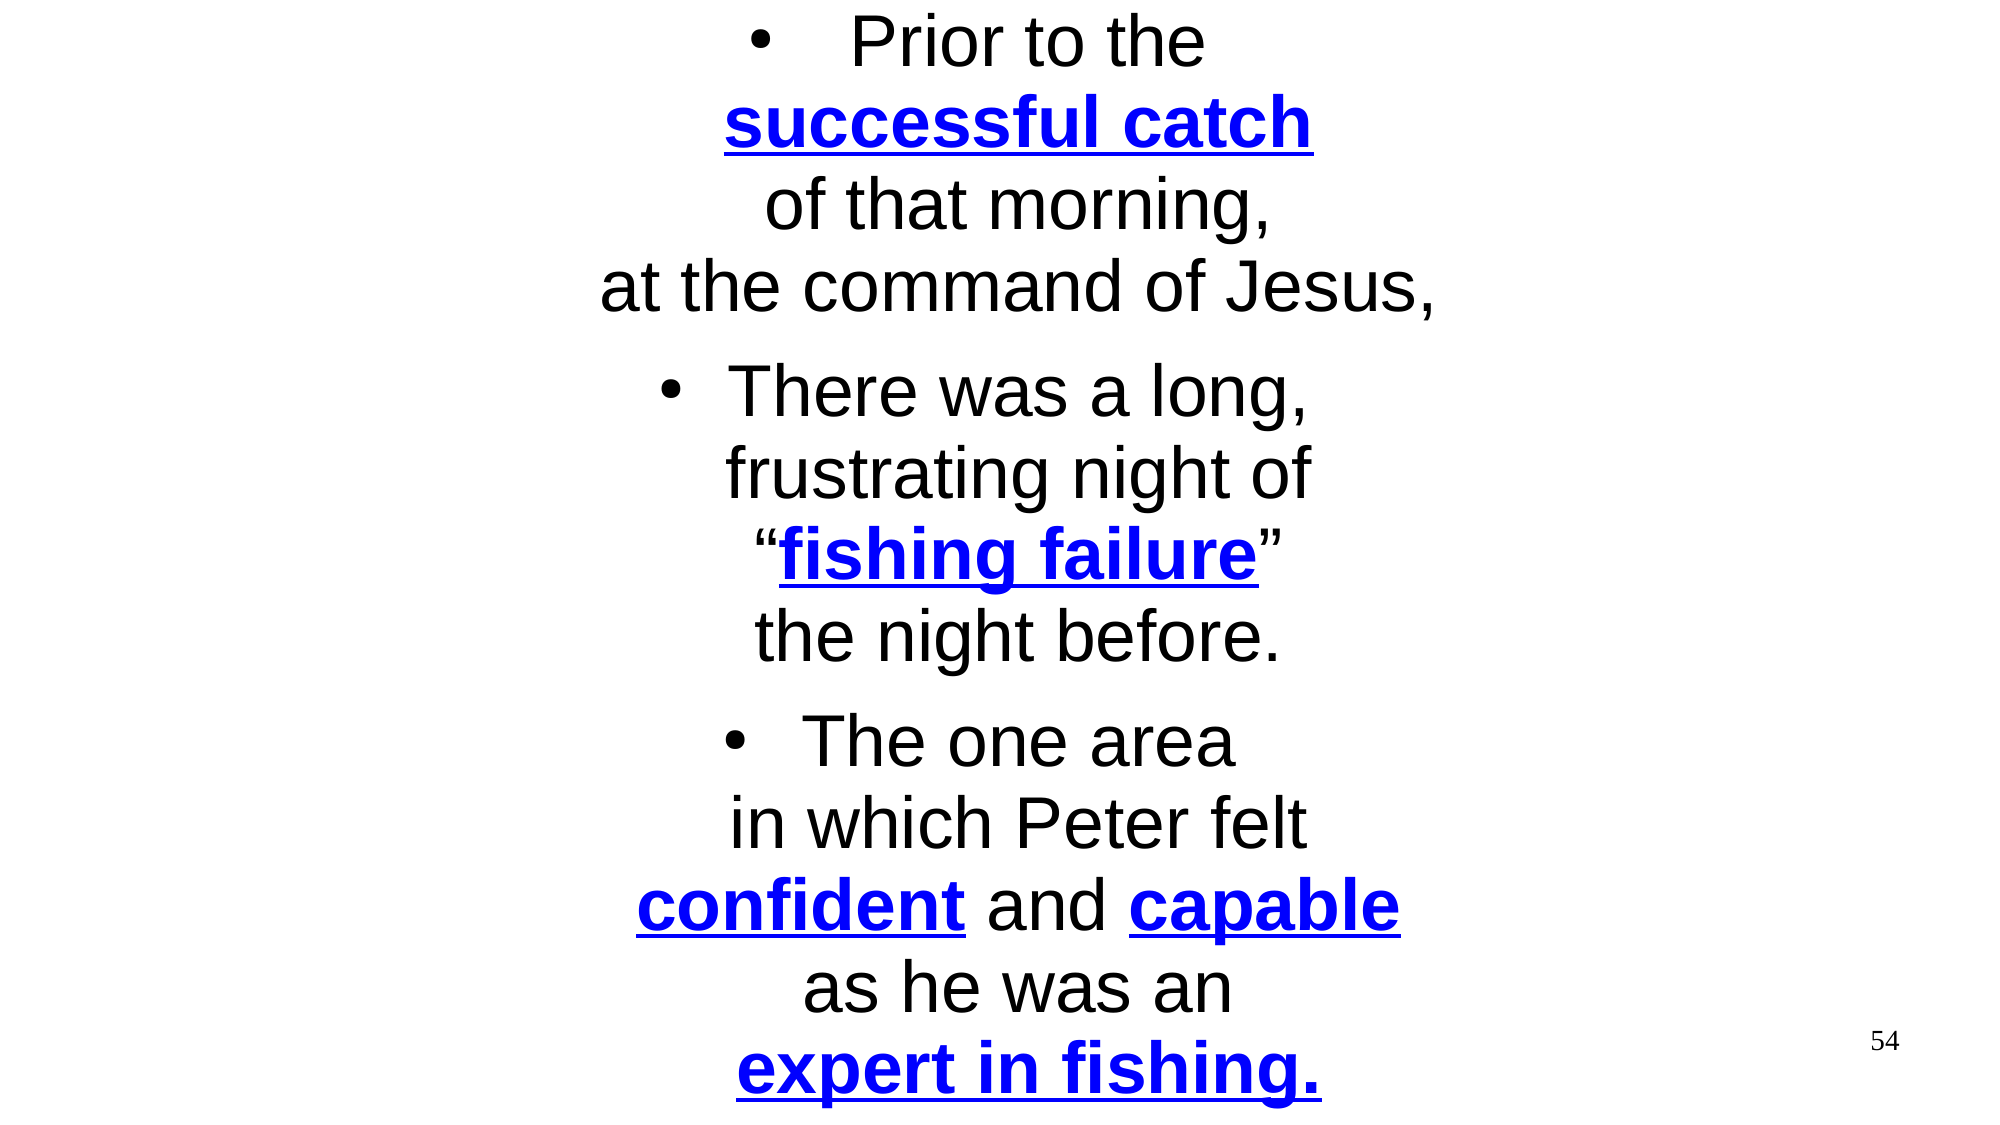

# Prior to the successful catch of that morning, at the command of Jesus,
There was a long,
frustrating night of
“fishing failure”
the night before.
The one area
in which Peter felt
confident and capable
as he was an
expert in fishing.
54